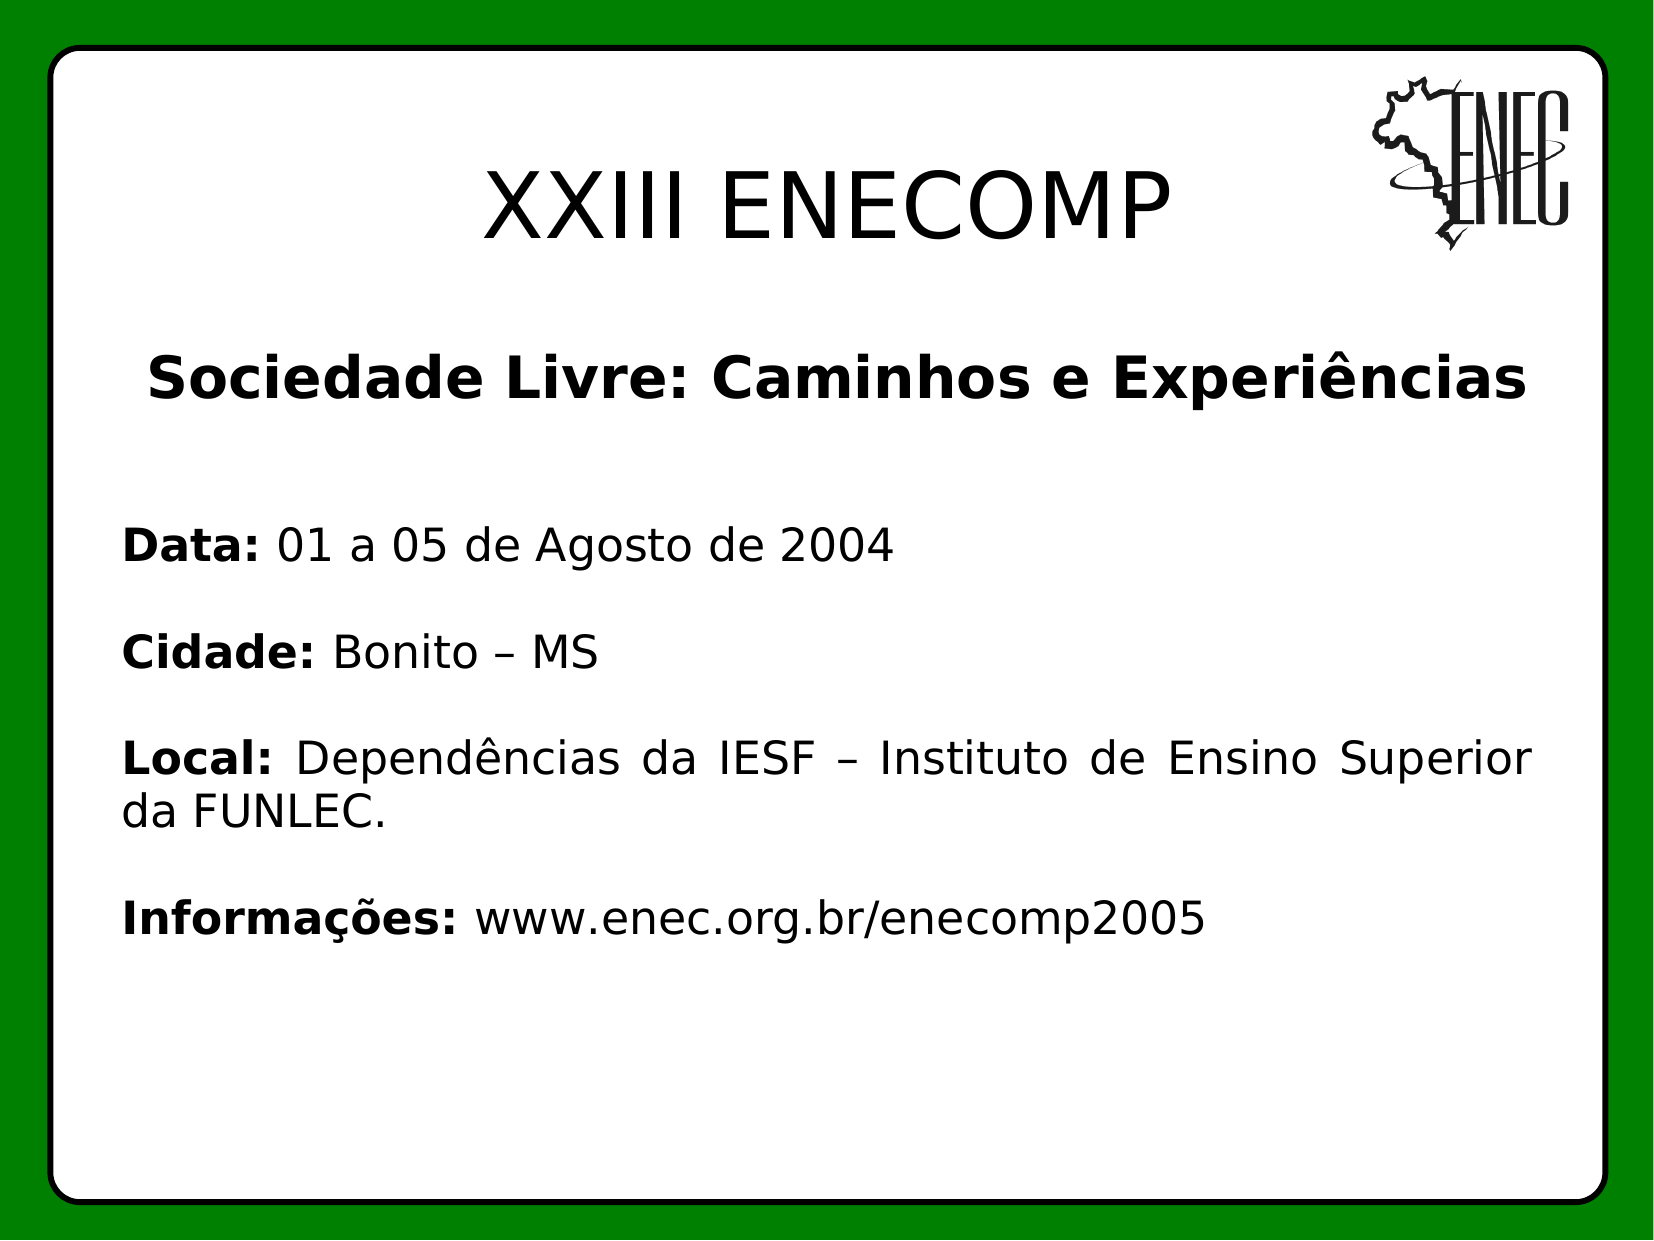

# XXIII ENECOMP
 Sociedade Livre: Caminhos e Experiências
Data: 01 a 05 de Agosto de 2004
Cidade: Bonito – MS
Local: Dependências da IESF – Instituto de Ensino Superior da FUNLEC.
Informações: www.enec.org.br/enecomp2005